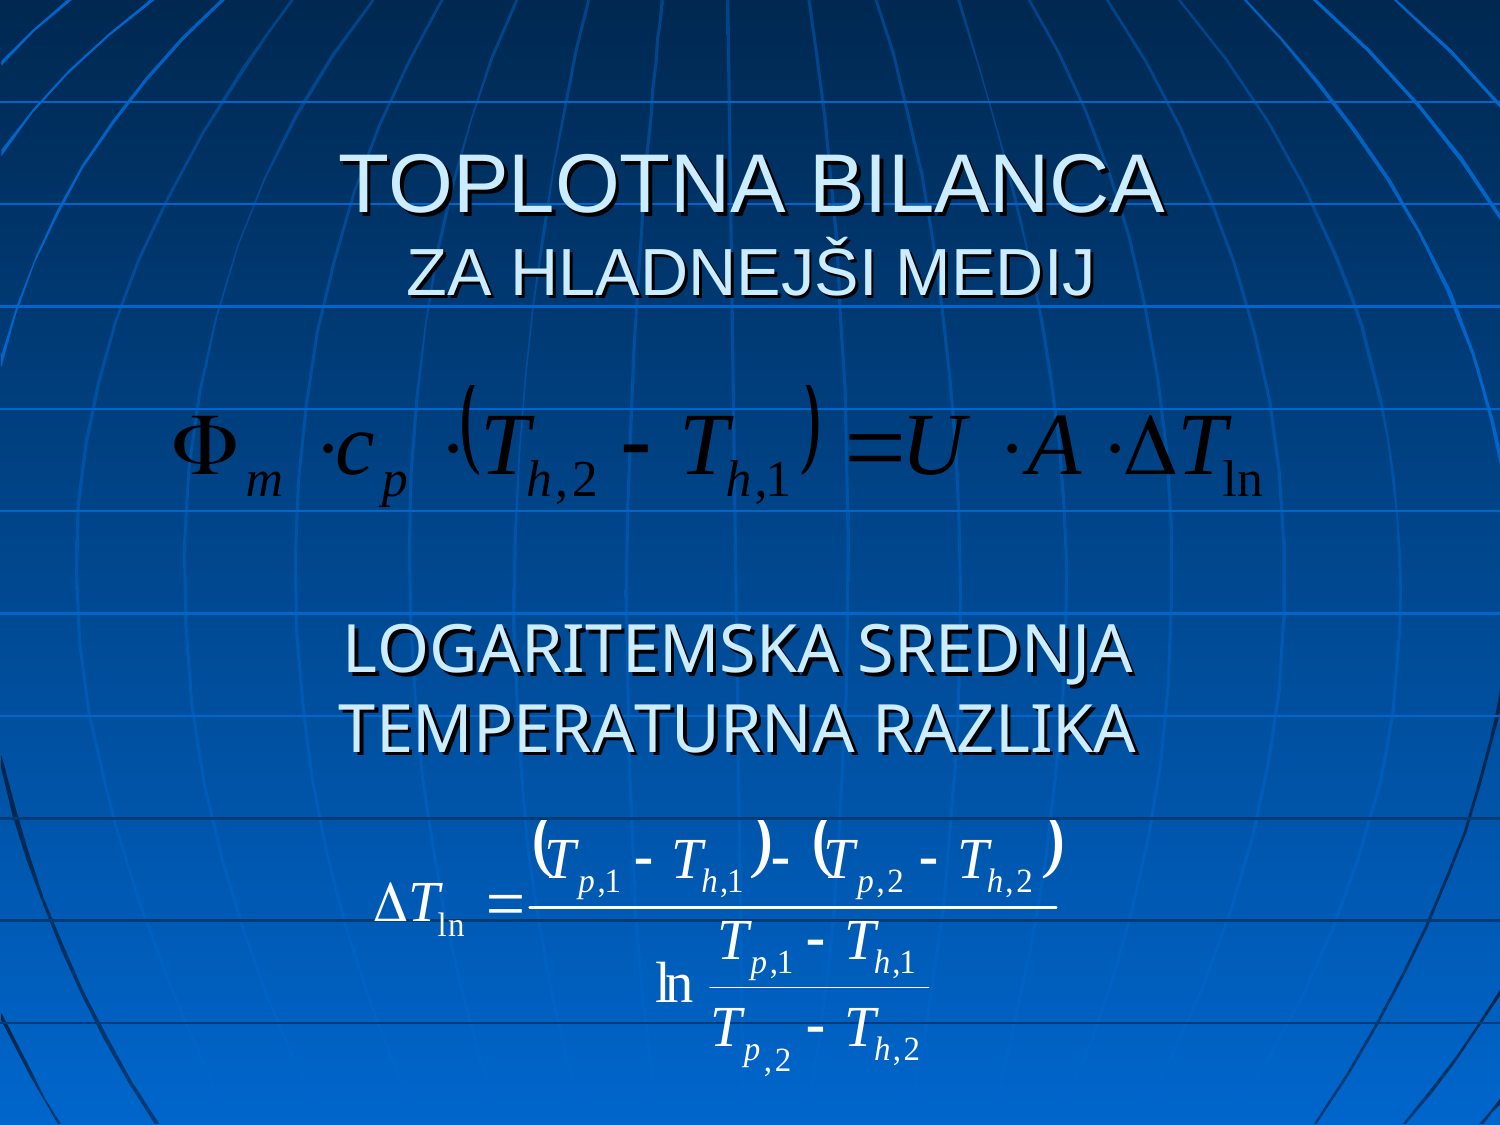

# TOPLOTNA BILANCA ZA HLADNEJŠI MEDIJ
LOGARITEMSKA SREDNJA TEMPERATURNA RAZLIKA